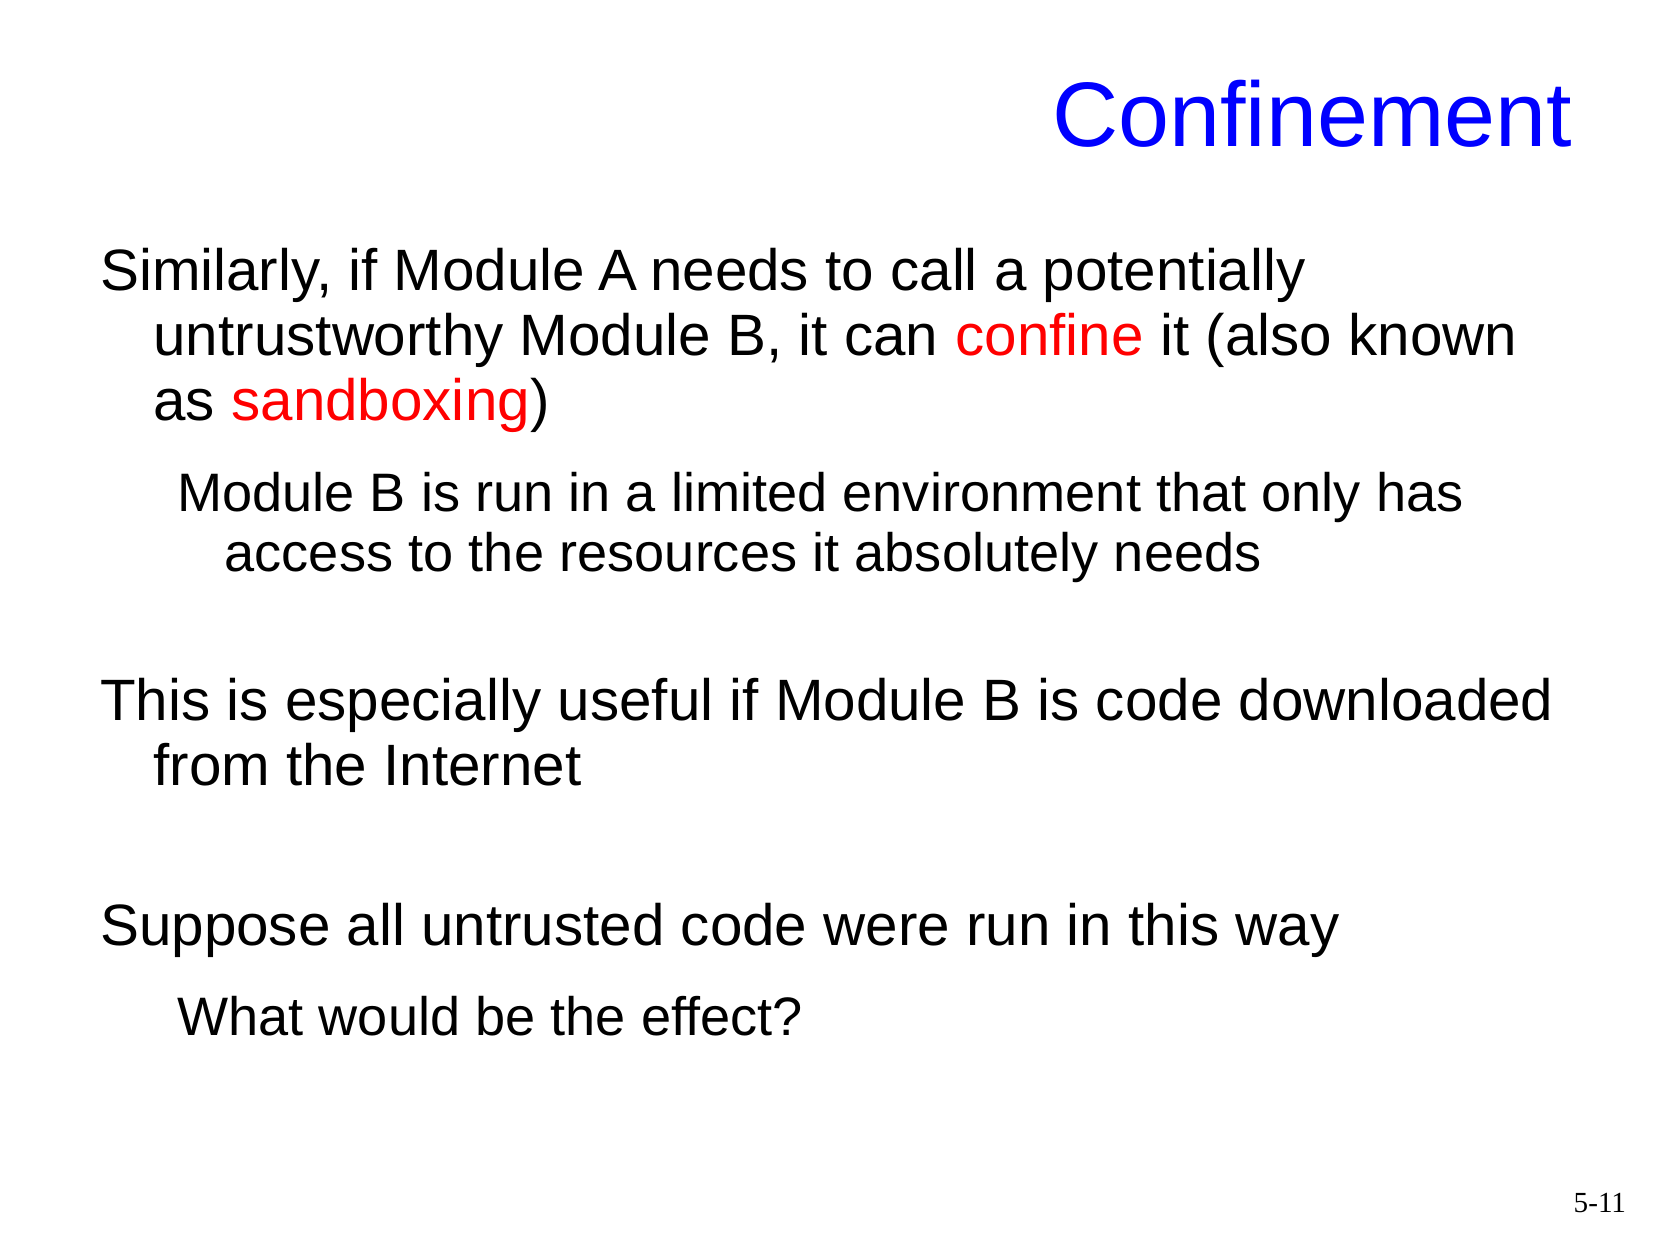

# Confinement
Similarly, if Module A needs to call a potentially untrustworthy Module B, it can confine it (also known as sandboxing)
Module B is run in a limited environment that only has access to the resources it absolutely needs
This is especially useful if Module B is code downloaded from the Internet
Suppose all untrusted code were run in this way
What would be the effect?